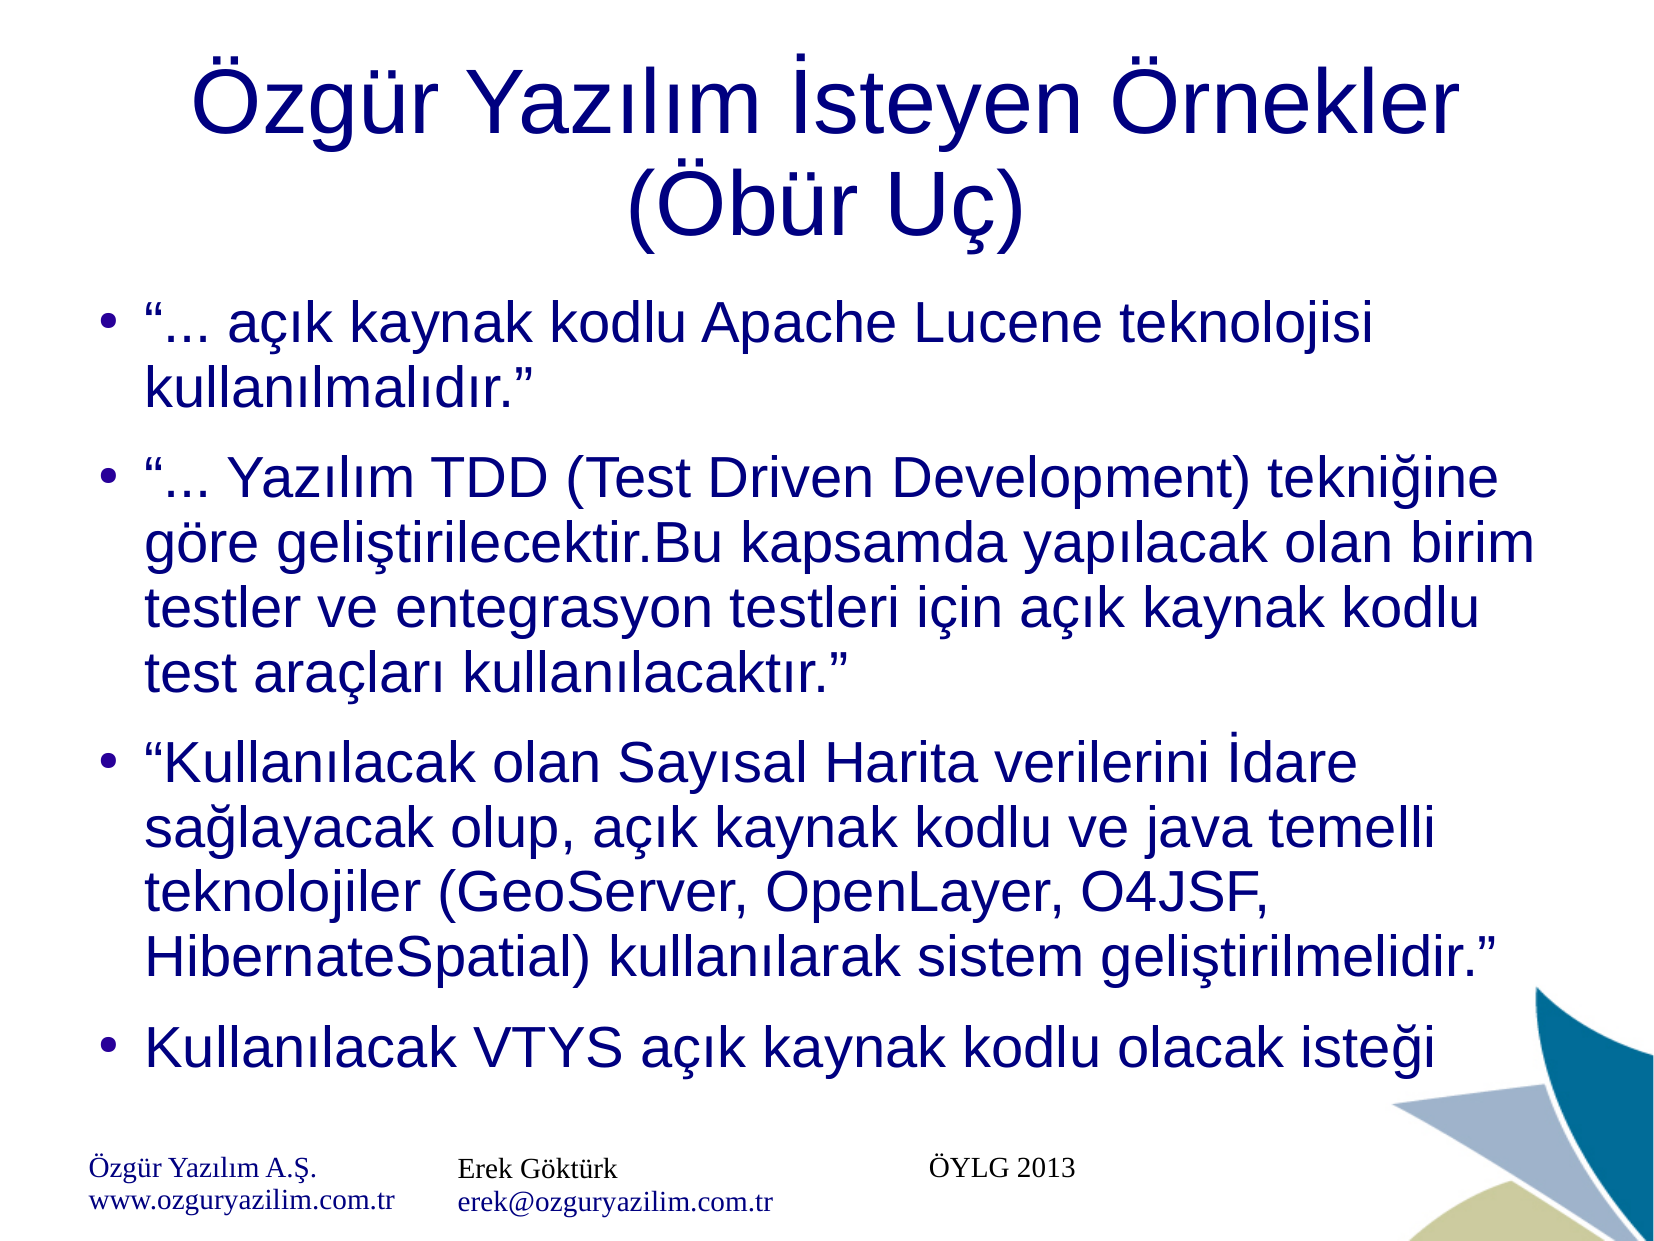

# Özgür Yazılım İsteyen Örnekler (Öbür Uç)
“... açık kaynak kodlu Apache Lucene teknolojisi kullanılmalıdır.”
“... Yazılım TDD (Test Driven Development) tekniğine göre geliştirilecektir.Bu kapsamda yapılacak olan birim testler ve entegrasyon testleri için açık kaynak kodlu test araçları kullanılacaktır.”
“Kullanılacak olan Sayısal Harita verilerini İdare sağlayacak olup, açık kaynak kodlu ve java temelli teknolojiler (GeoServer, OpenLayer, O4JSF, HibernateSpatial) kullanılarak sistem geliştirilmelidir.”
Kullanılacak VTYS açık kaynak kodlu olacak isteği